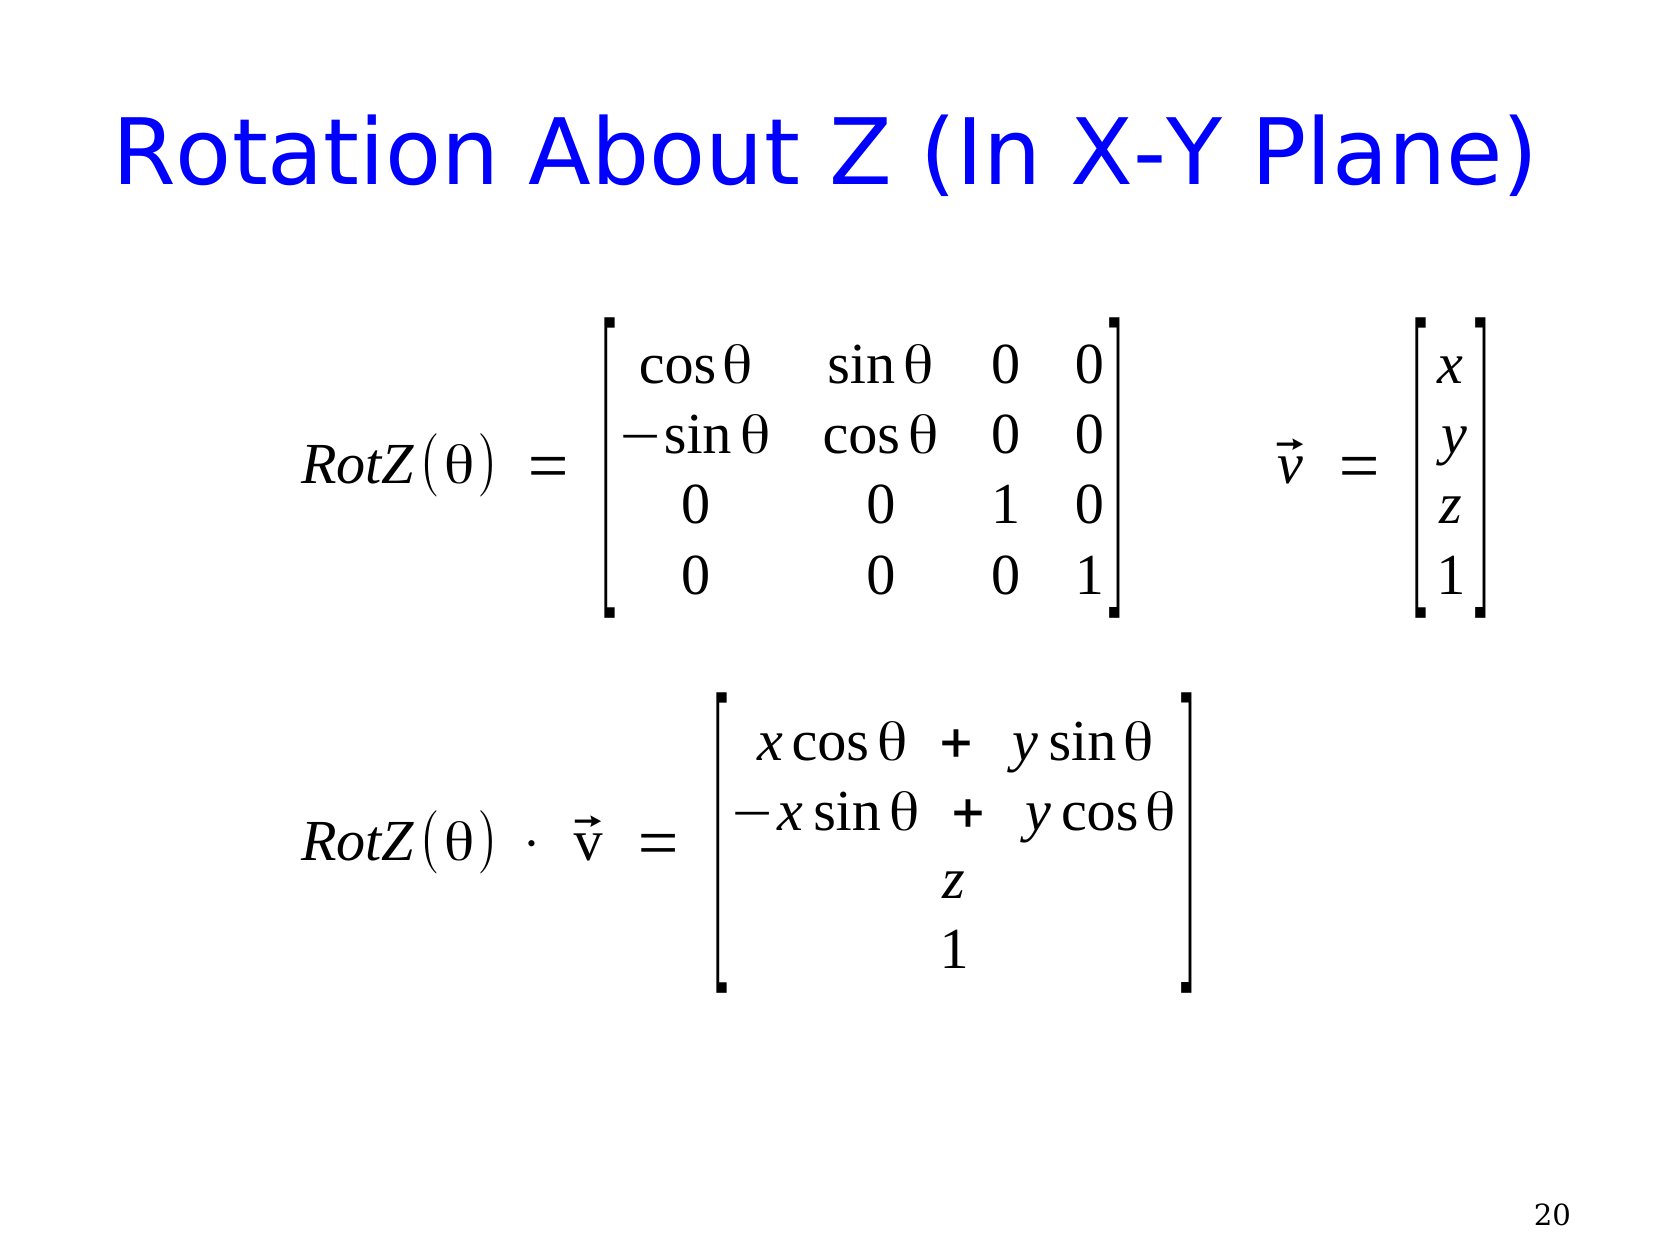

# Rotation About Z (In X-Y Plane)
20